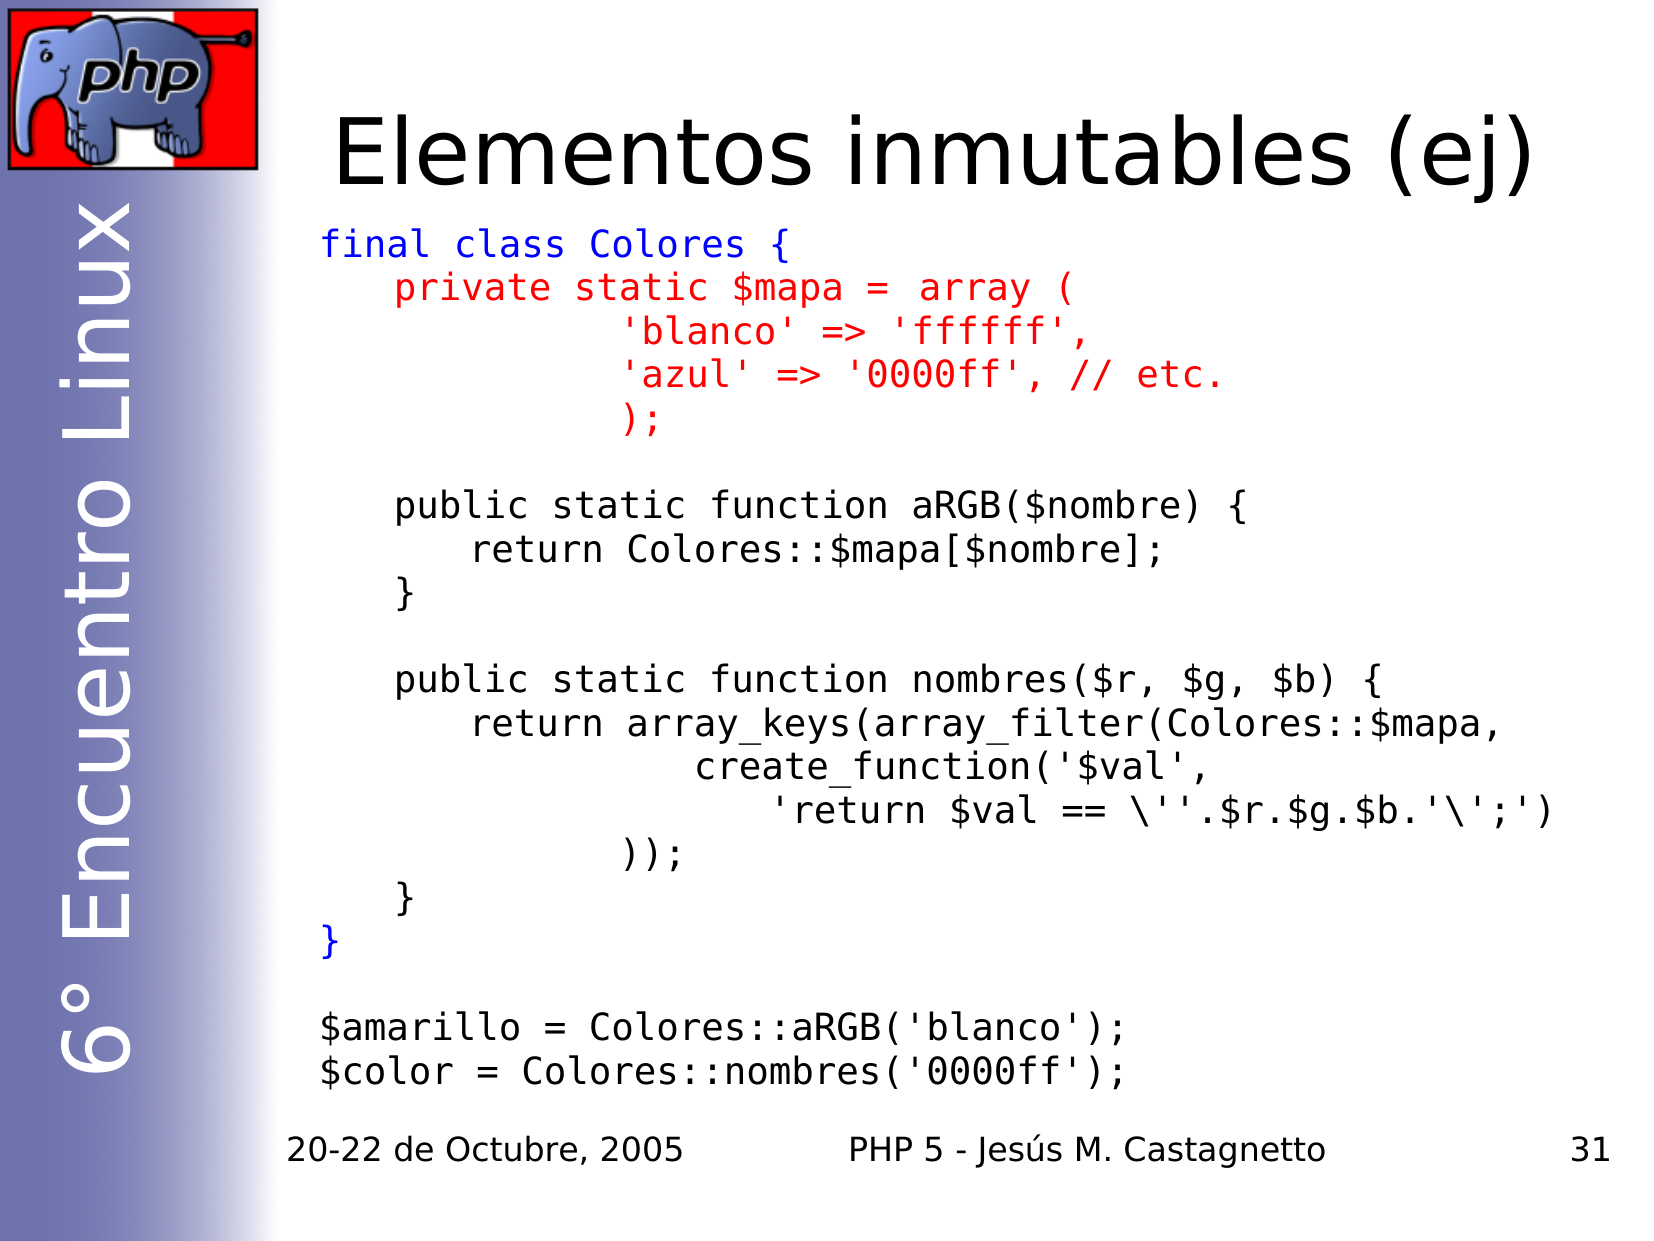

# Elementos inmutables (ej)
final class Colores {
	private static $mapa = 	array (
				'blanco' => 'ffffff',
				'azul' => '0000ff',	// etc.
				);
	public static function aRGB($nombre) {
		return Colores::$mapa[$nombre];
	}
	public static function nombres($r, $g, $b) {
		return array_keys(array_filter(Colores::$mapa,
					create_function('$val',
						'return $val == \''.$r.$g.$b.'\';')
				));
	}
}
$amarillo = Colores::aRGB('blanco');
$color = Colores::nombres('0000ff');
20-22 de Octubre, 2005
PHP 5 - Jesús M. Castagnetto
31